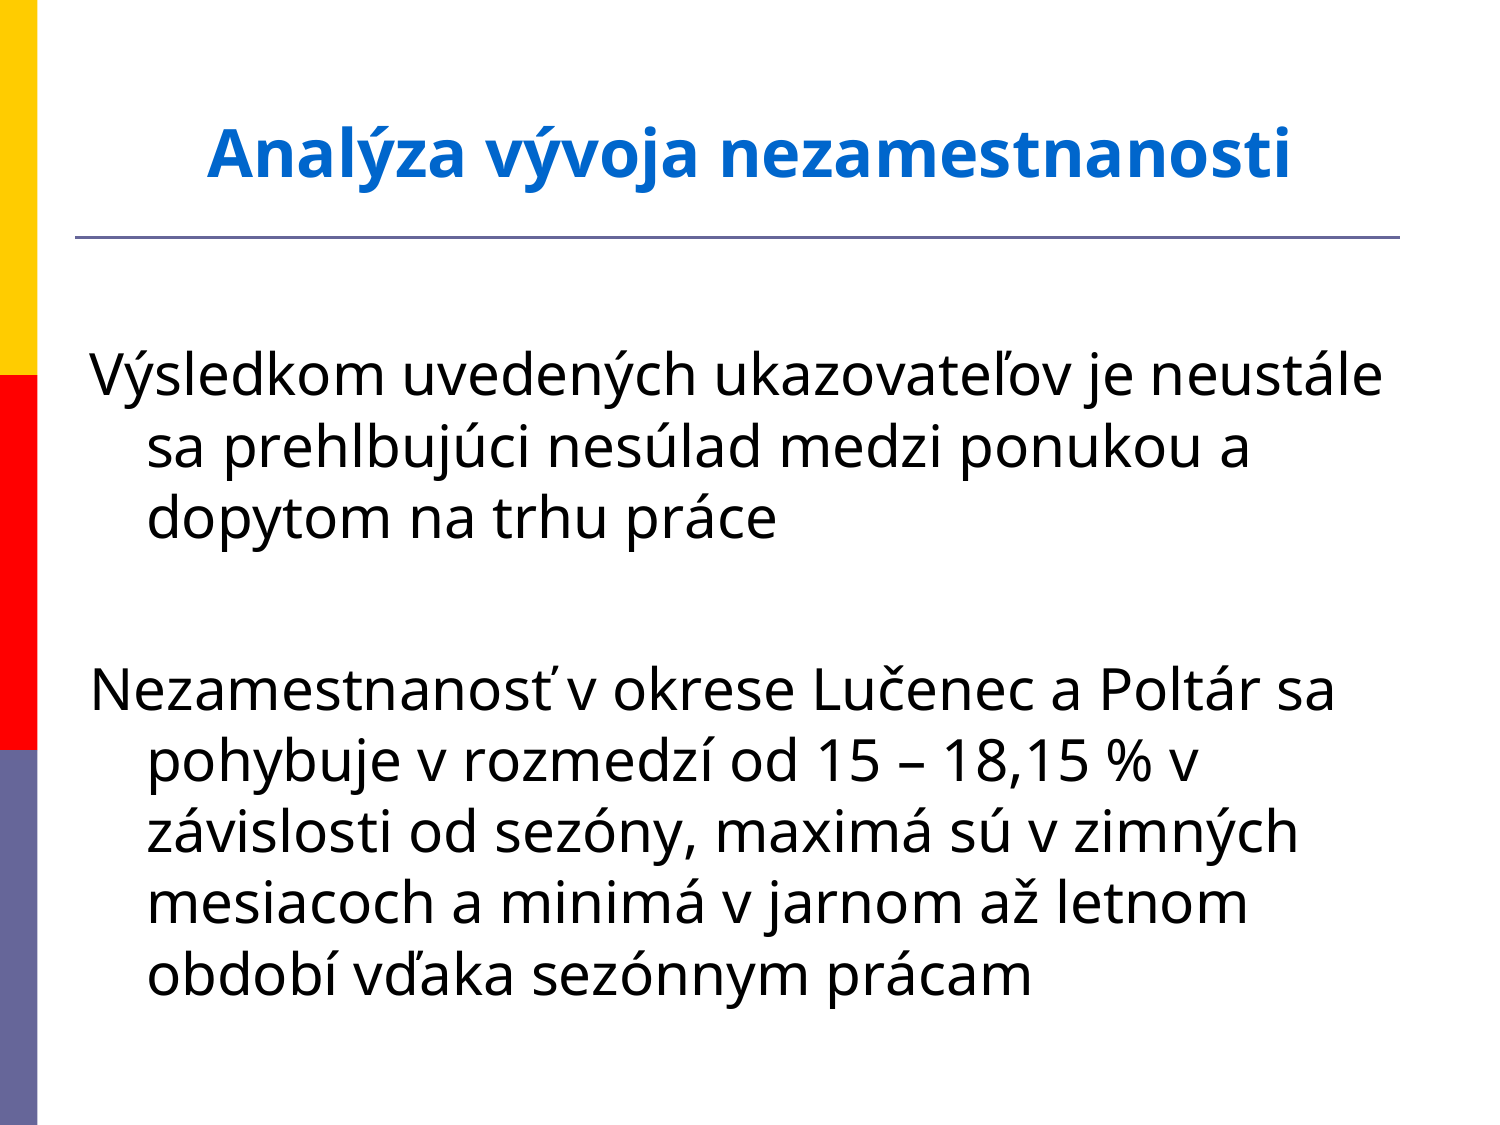

# Analýza vývoja nezamestnanosti
Výsledkom uvedených ukazovateľov je neustále sa prehlbujúci nesúlad medzi ponukou a dopytom na trhu práce
Nezamestnanosť v okrese Lučenec a Poltár sa pohybuje v rozmedzí od 15 – 18,15 % v závislosti od sezóny, maximá sú v zimných mesiacoch a minimá v jarnom až letnom období vďaka sezónnym prácam